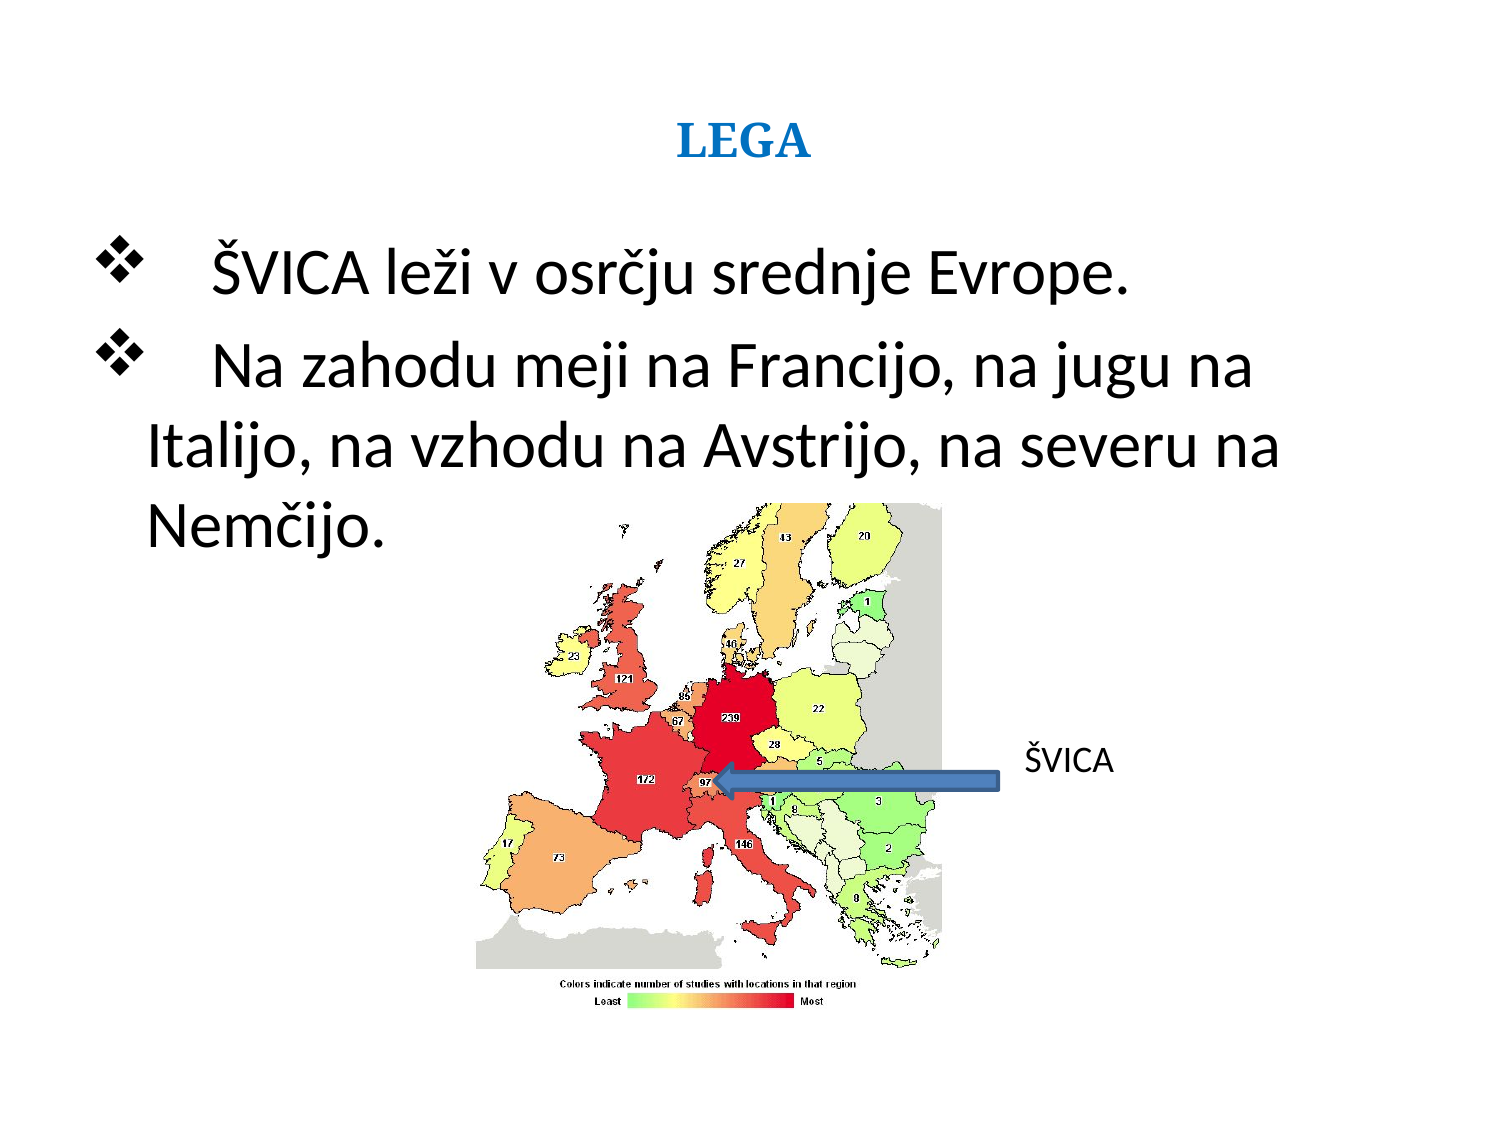

lega
# ŠVICA leži v osrčju srednje Evrope.
 Na zahodu meji na Francijo, na jugu na Italijo, na vzhodu na Avstrijo, na severu na Nemčijo.
ŠVICA